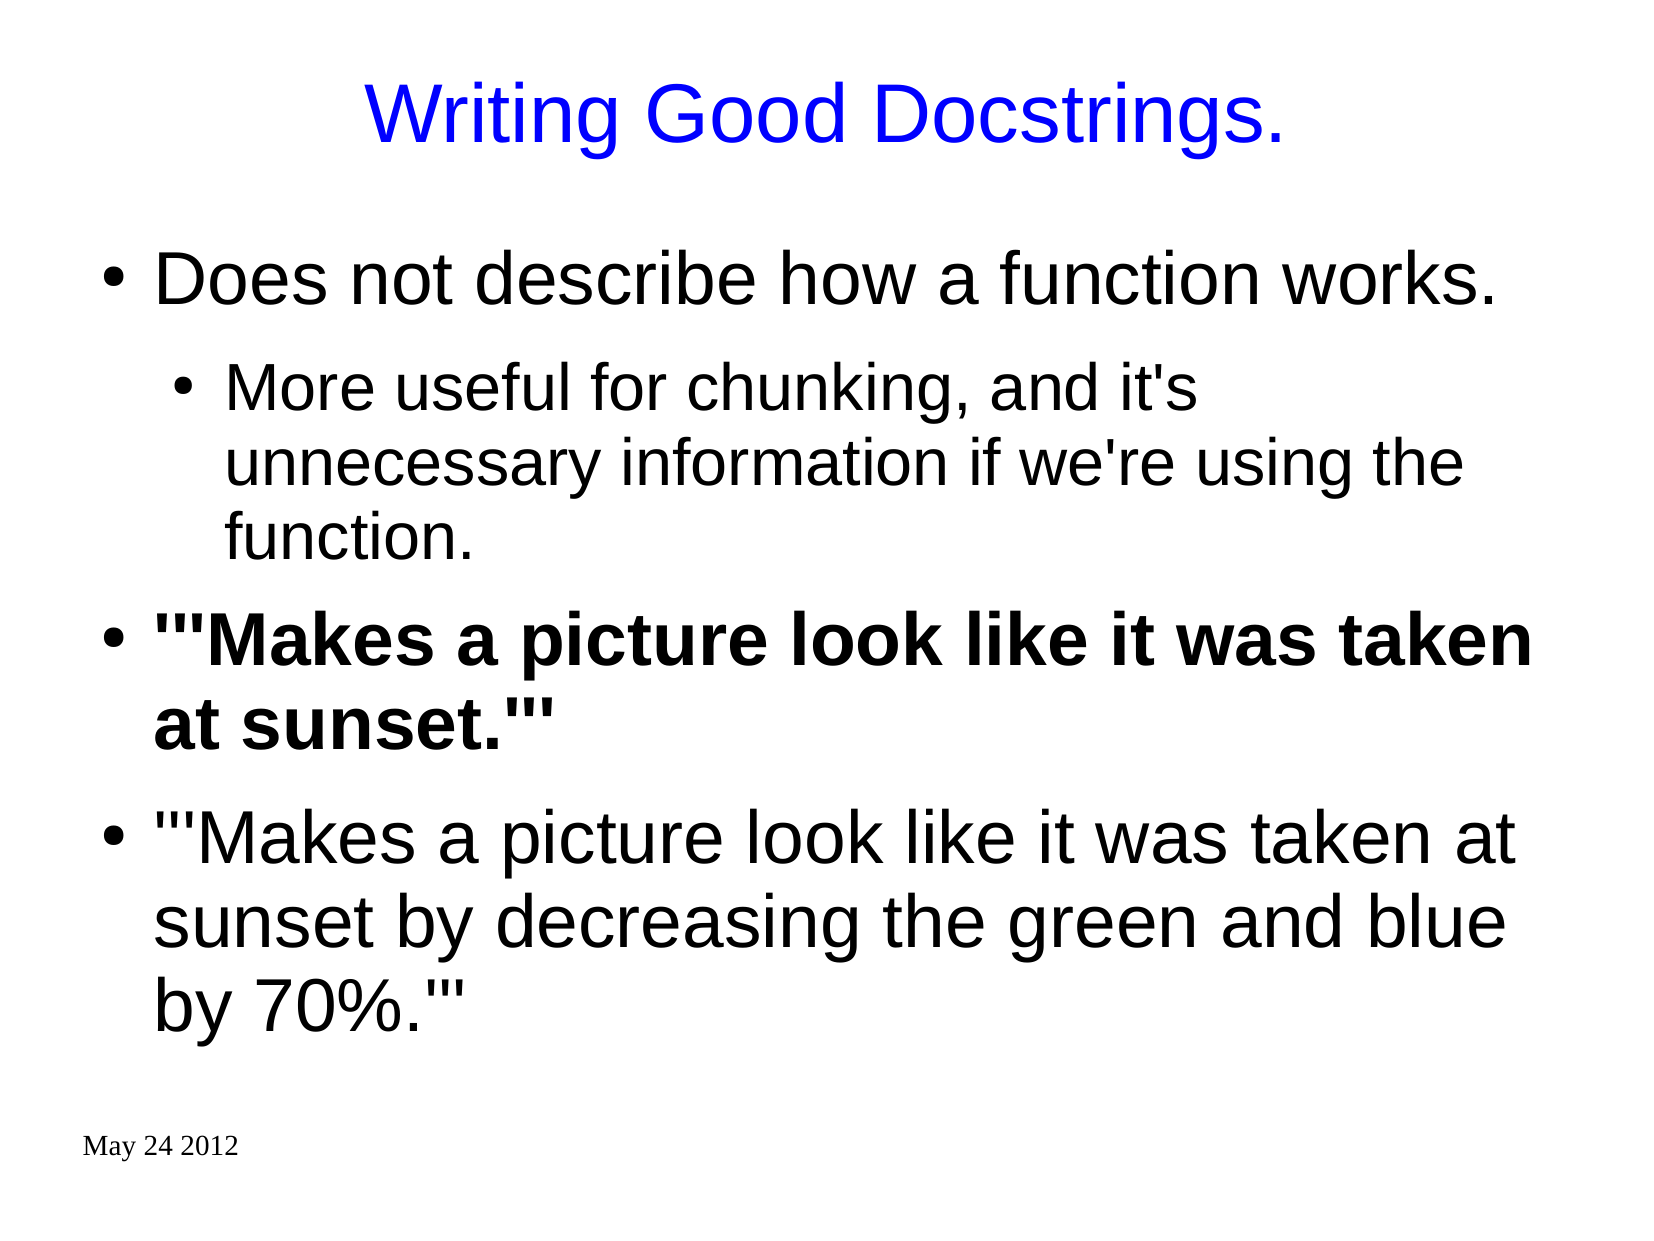

# Writing Good Docstrings.
Does not describe how a function works.
More useful for chunking, and it's unnecessary information if we're using the function.
'''Makes a picture look like it was taken at sunset.'''
'''Makes a picture look like it was taken at sunset by decreasing the green and blue by 70%.'''
May 24 2012